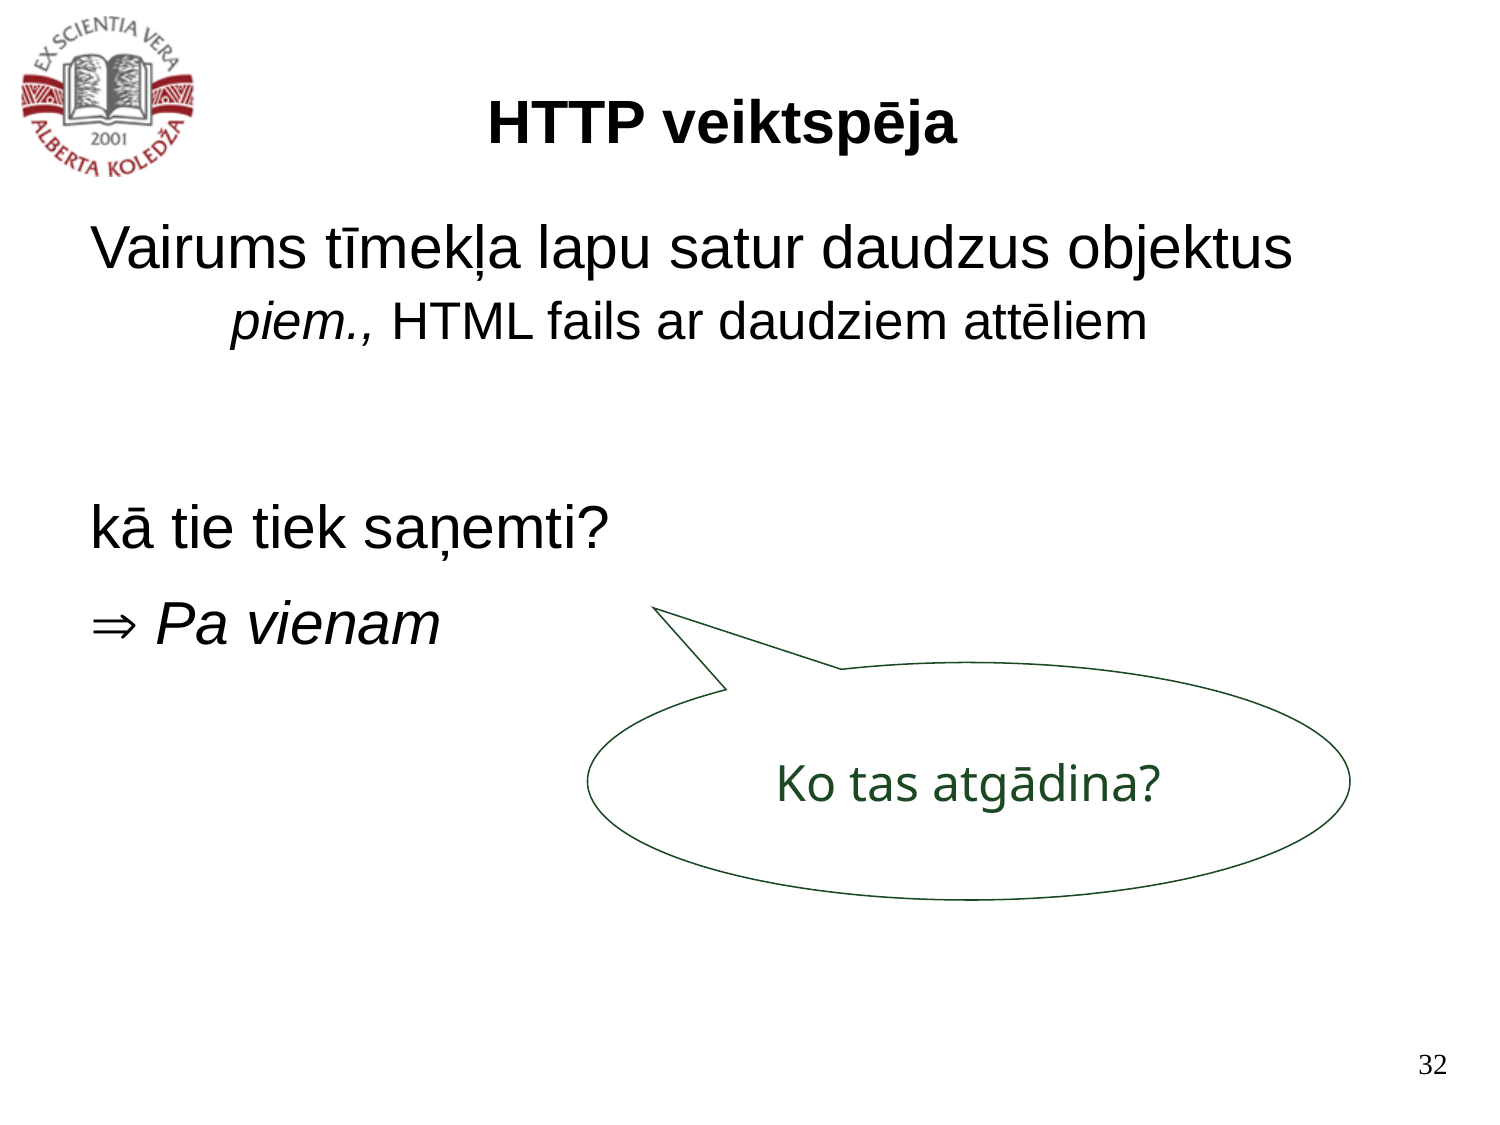

# HTTP veiktspēja
Vairums tīmekļa lapu satur daudzus objektus
piem., HTML fails ar daudziem attēliem
kā tie tiek saņemti?
 Pa vienam
Ko tas atgādina?